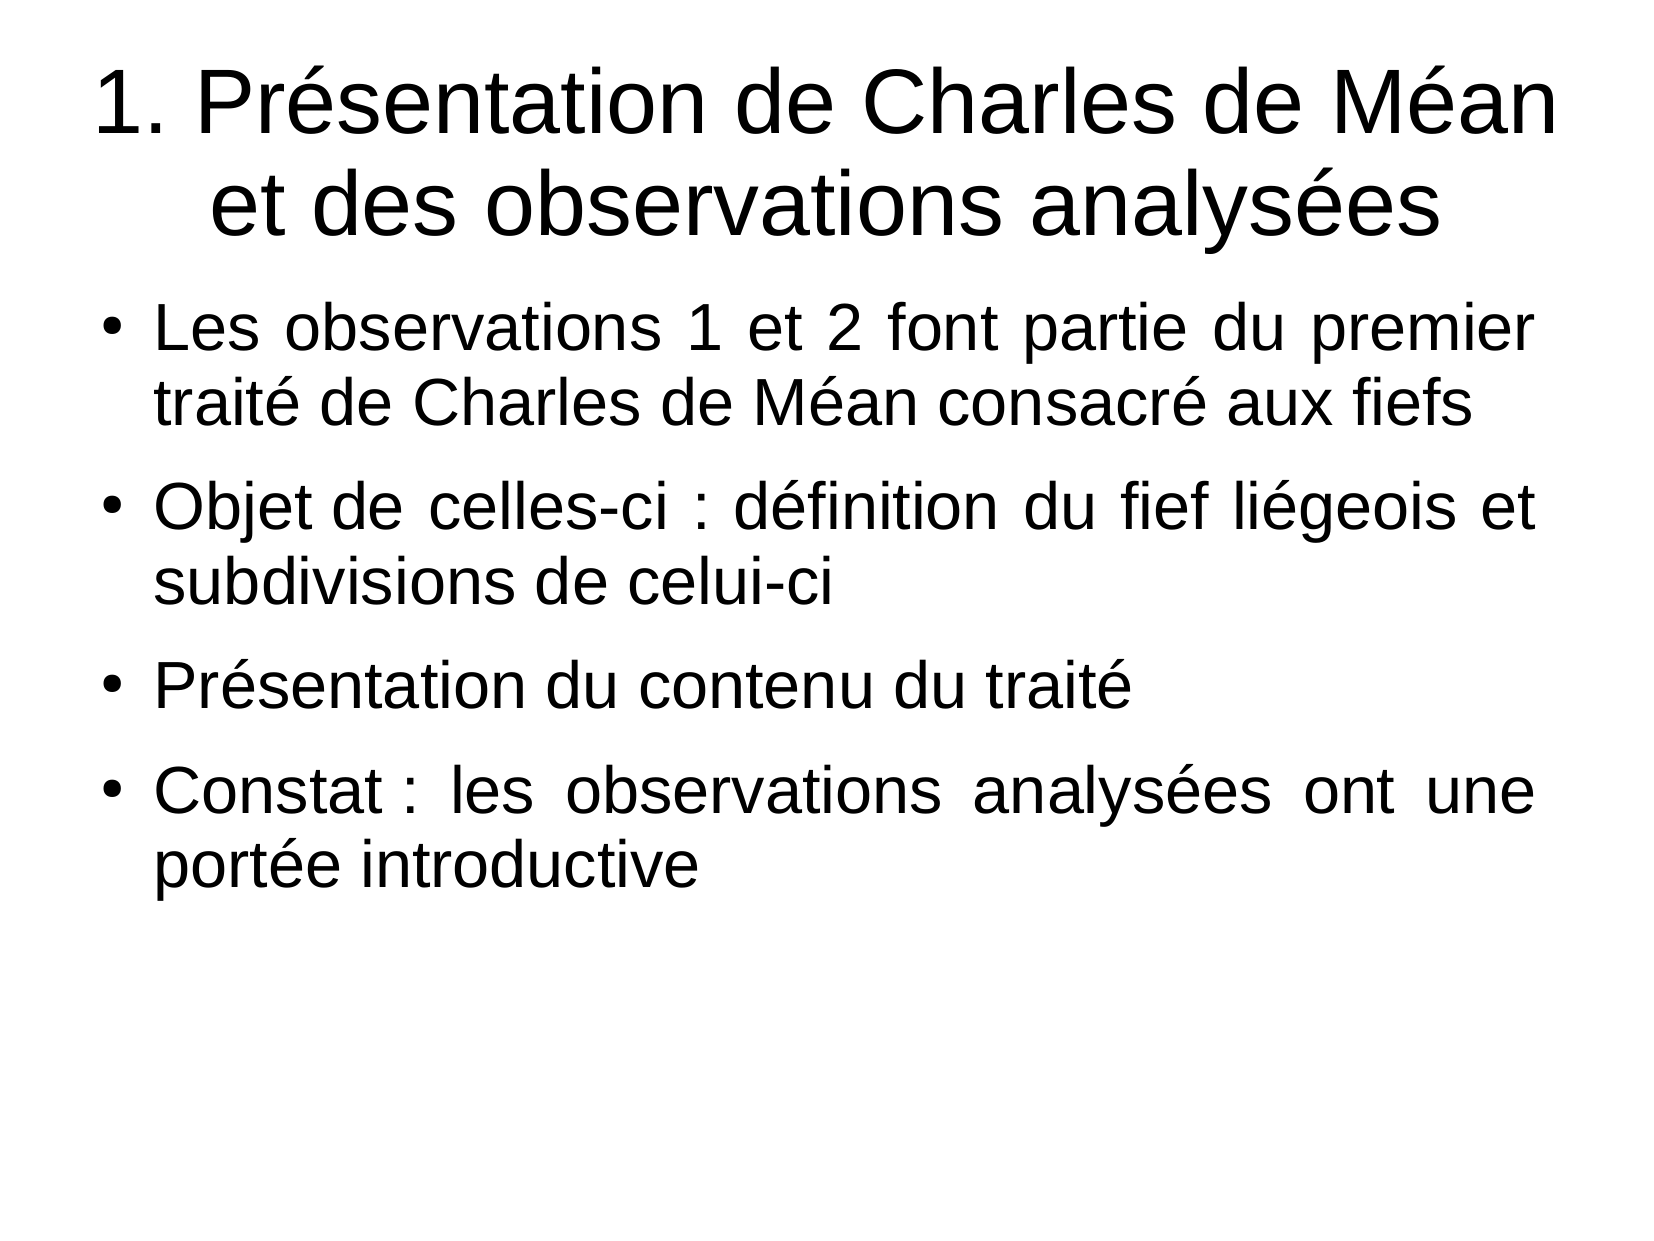

# 1. Présentation de Charles de Méan et des observations analysées
Les observations 1 et 2 font partie du premier traité de Charles de Méan consacré aux fiefs
Objet de celles-ci : définition du fief liégeois et subdivisions de celui-ci
Présentation du contenu du traité
Constat : les observations analysées ont une portée introductive